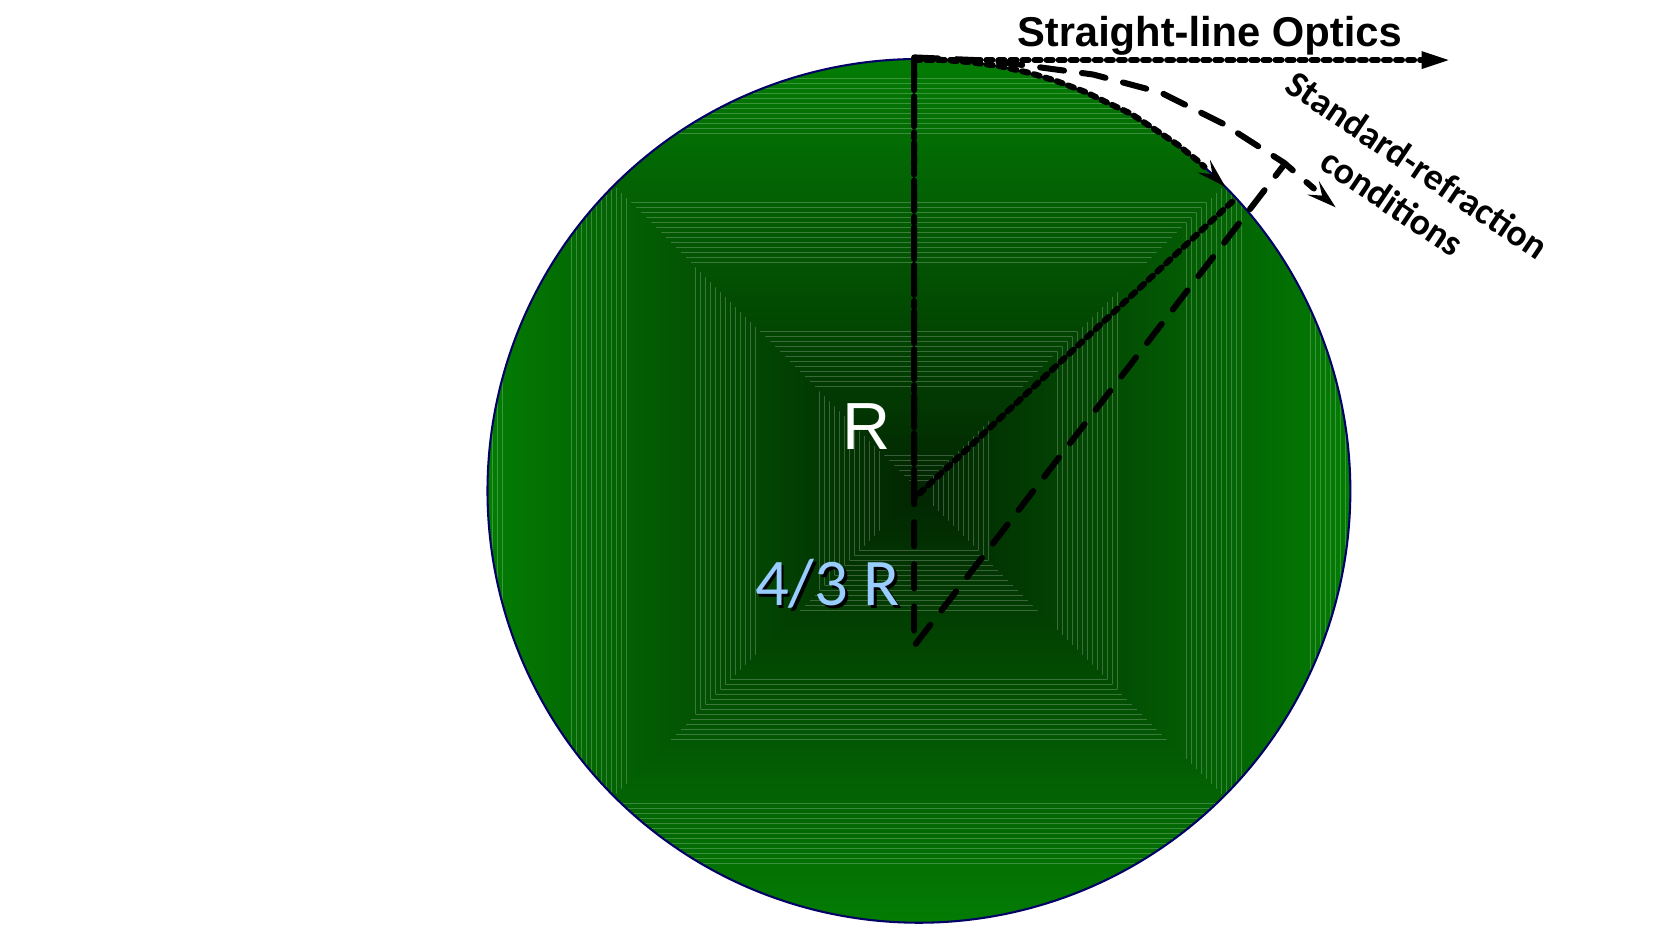

Straight-line Optics
Standard-refraction
conditions
R
4/3 R